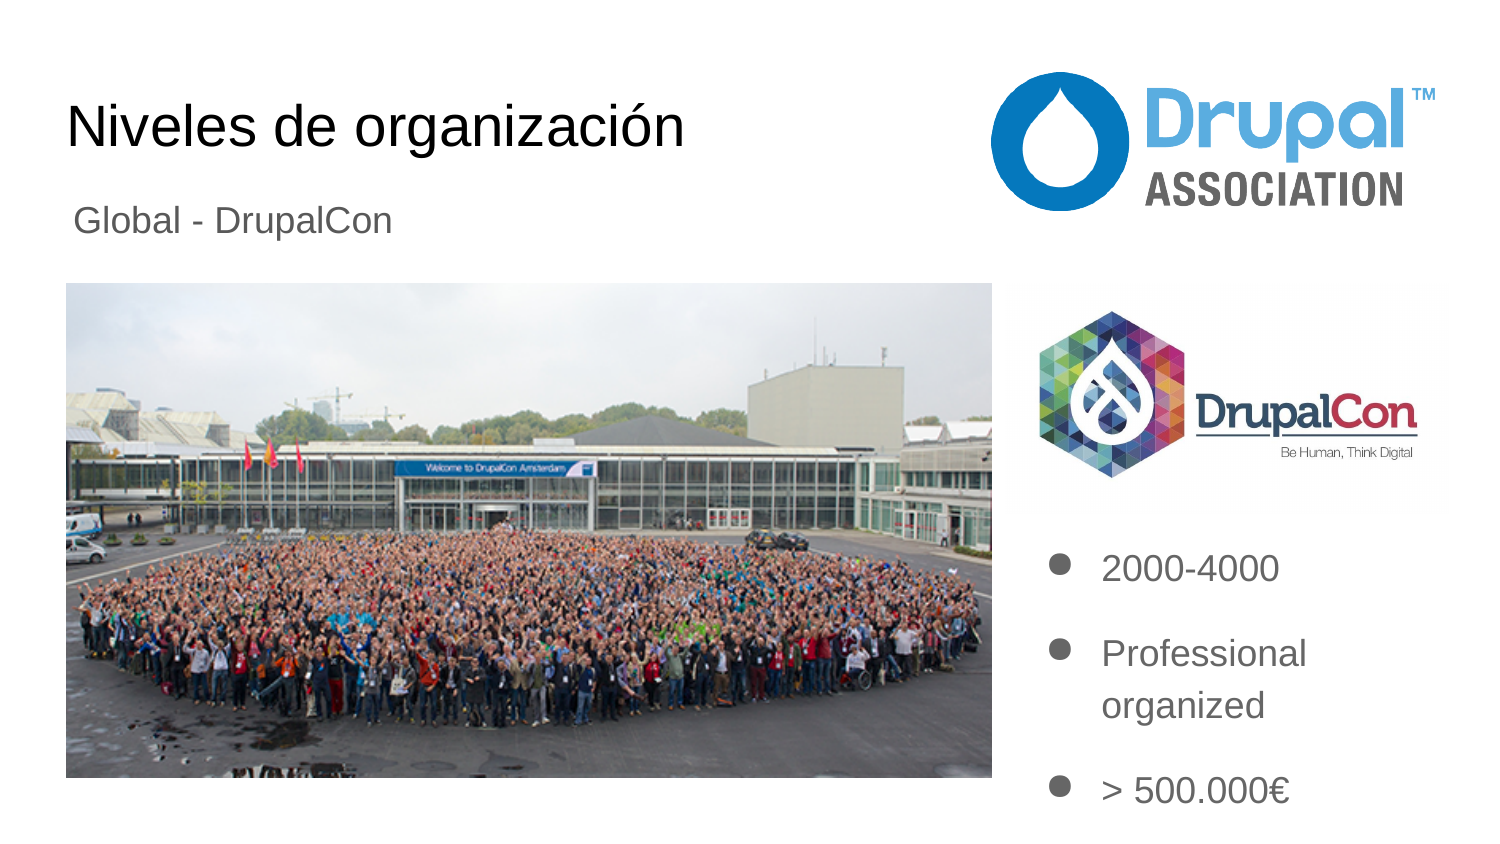

Niveles de organización
Global - DrupalCon
2000-4000
Professional organized
> 500.000€